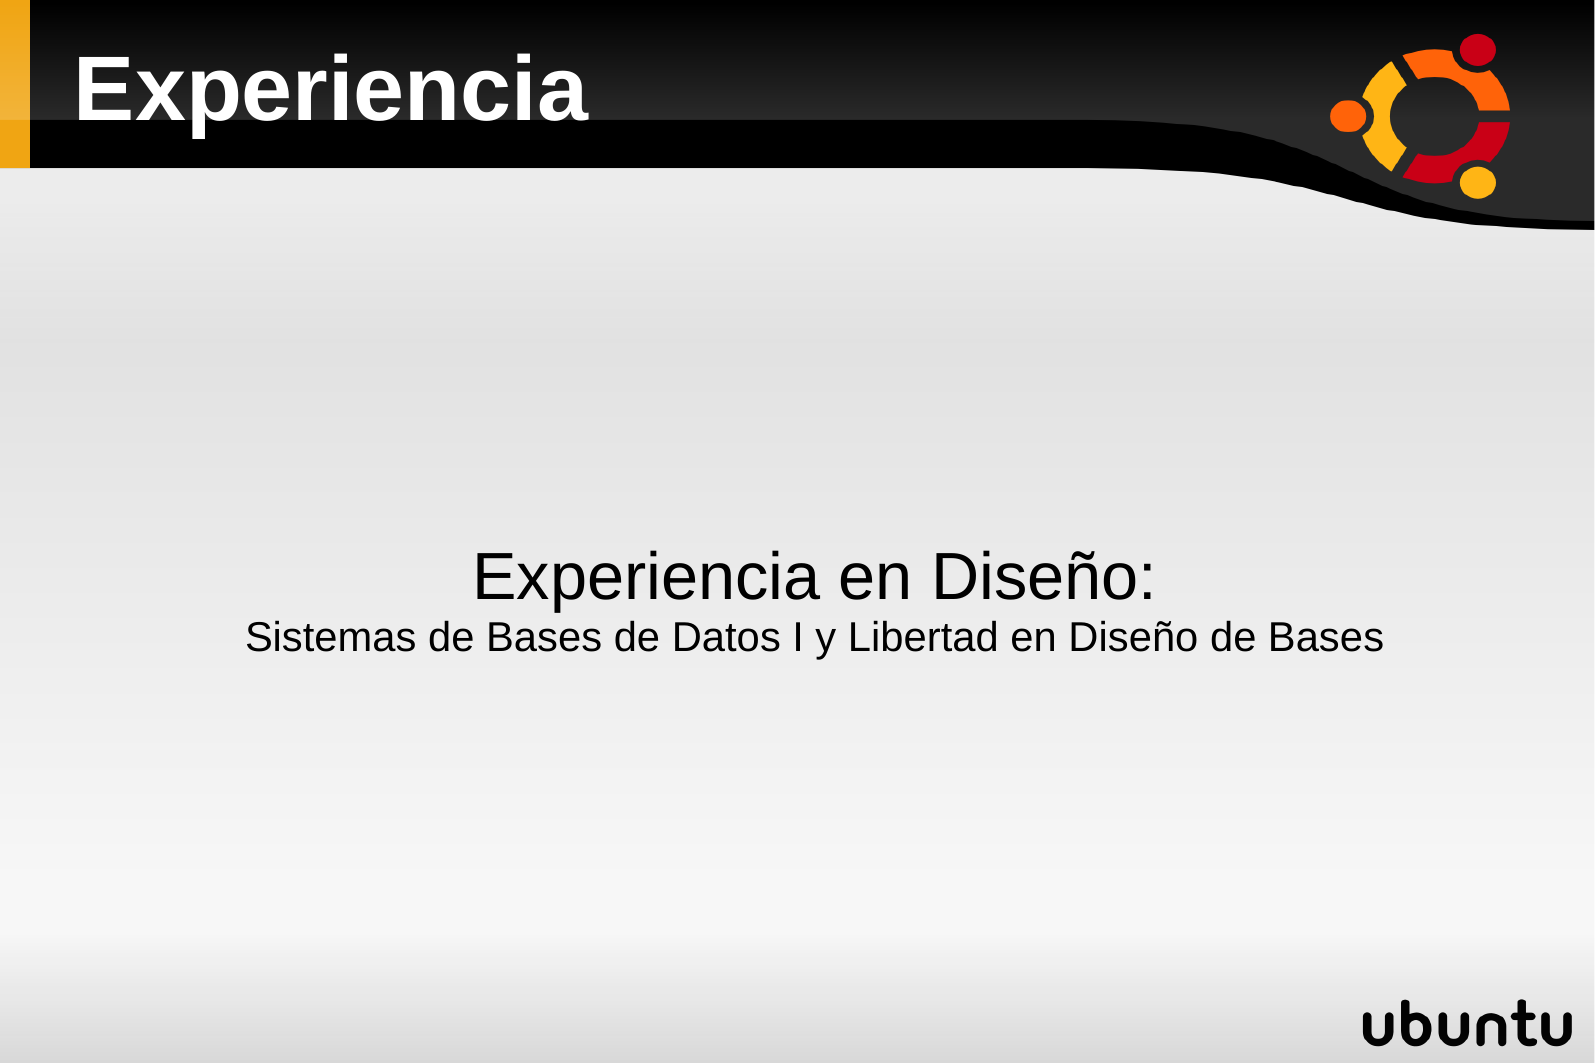

# Experiencia
Experiencia en Diseño:
Sistemas de Bases de Datos I y Libertad en Diseño de Bases